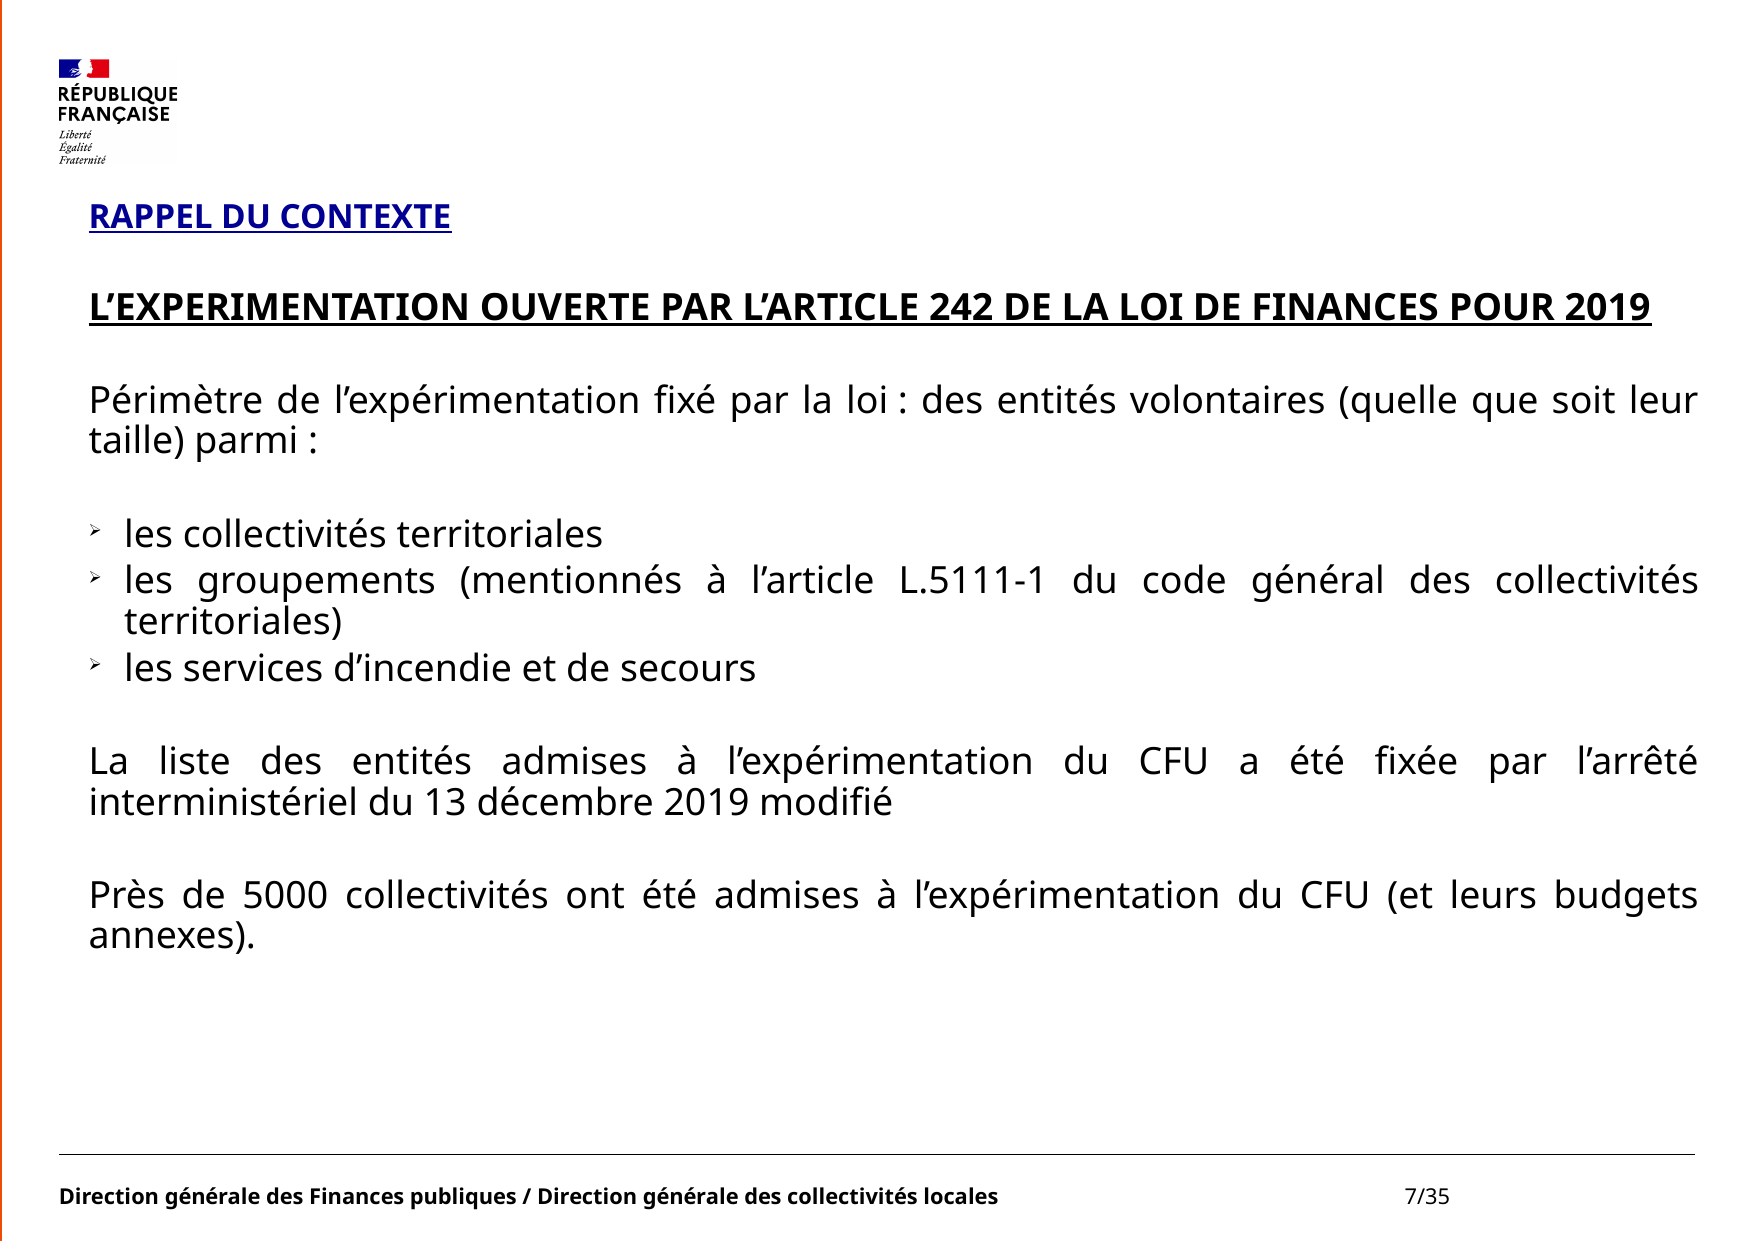

RAPPEL DU CONTEXTE
L’EXPÉRIMENTATION OUVERTE PAR L’ARTICLE 242 DE LA LOI DE FINANCES POUR 2019
Périmètre de l’expérimentation fixé par la loi : des entités volontaires (quelle que soit leur taille) parmi :
les collectivités territoriales
les groupements (mentionnés à l’article L.5111-1 du code général des collectivités territoriales)
les services d’incendie et de secours
La liste des entités admises à l’expérimentation du CFU a été fixée par l’arrêté interministériel du 13 décembre 2019 modifié
Près de 5000 collectivités ont été admises à l’expérimentation du CFU (et leurs budgets annexes).